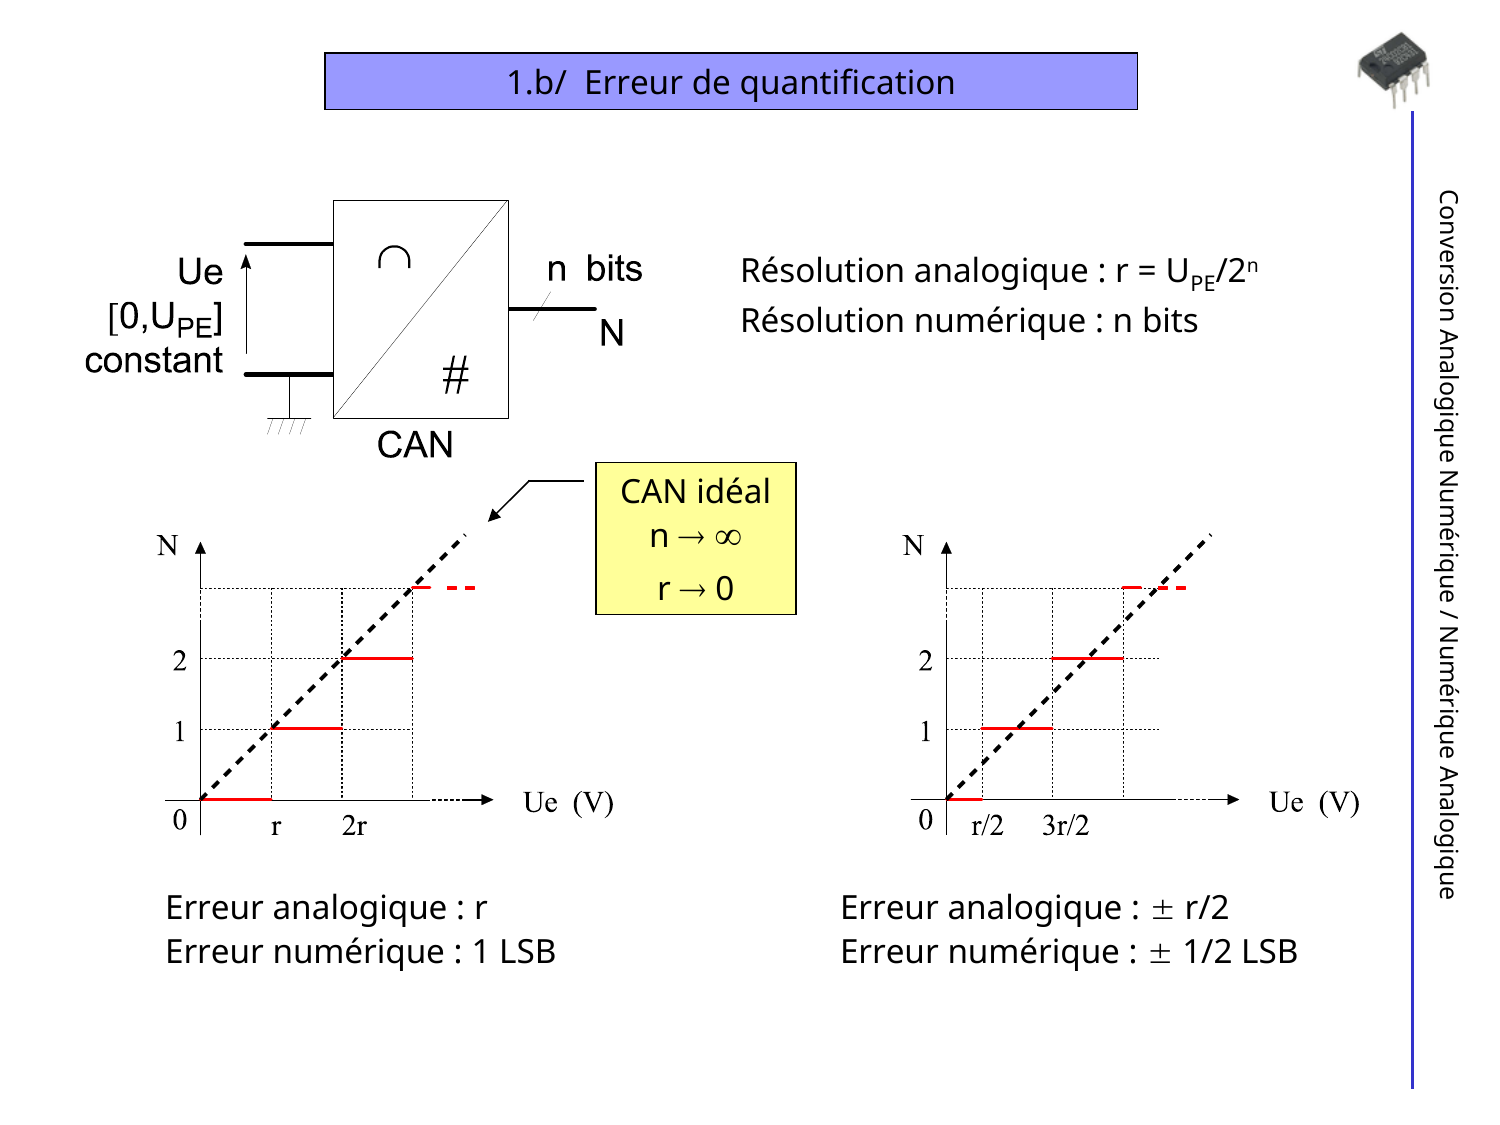

# 1.b/ Erreur de quantification
Conversion Analogique Numérique / Numérique Analogique
Résolution analogique : r = UPE/2n
Résolution numérique : n bits
CAN idéal
n  
r  0
Erreur analogique : r
Erreur numérique : 1 LSB
Erreur analogique :  r/2
Erreur numérique :  1/2 LSB